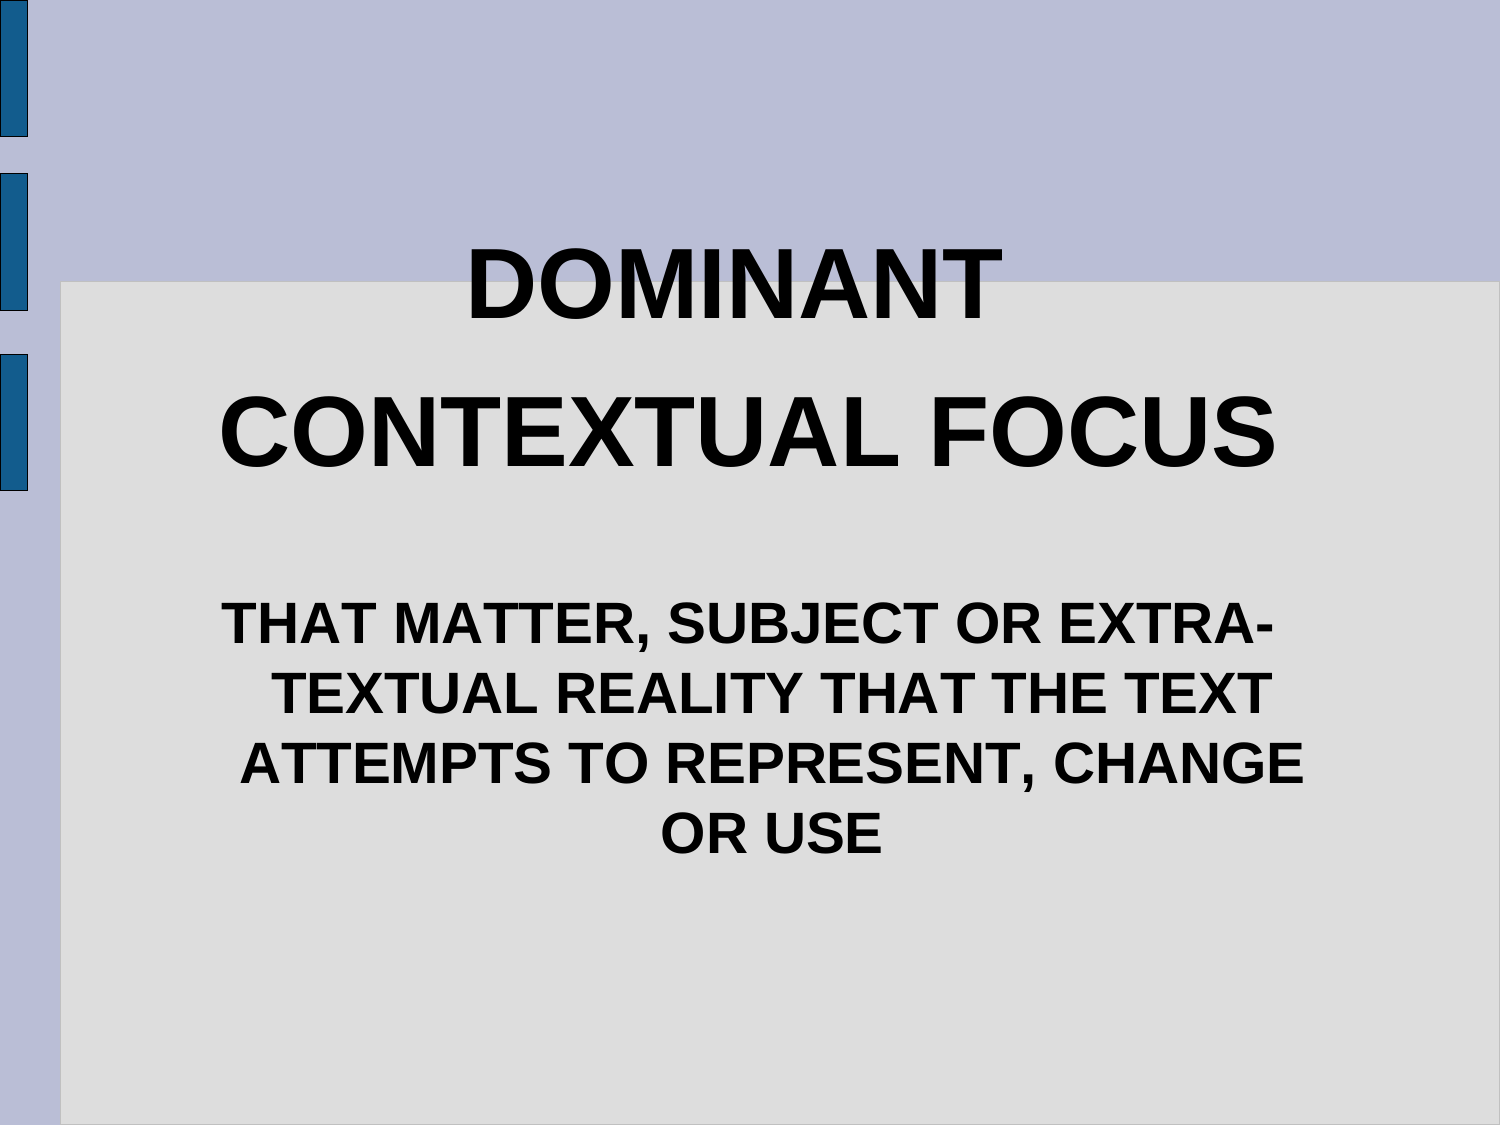

# DOMINANT
CONTEXTUAL FOCUS
THAT MATTER, SUBJECT OR EXTRA-TEXTUAL REALITY THAT THE TEXT ATTEMPTS TO REPRESENT, CHANGE OR USE